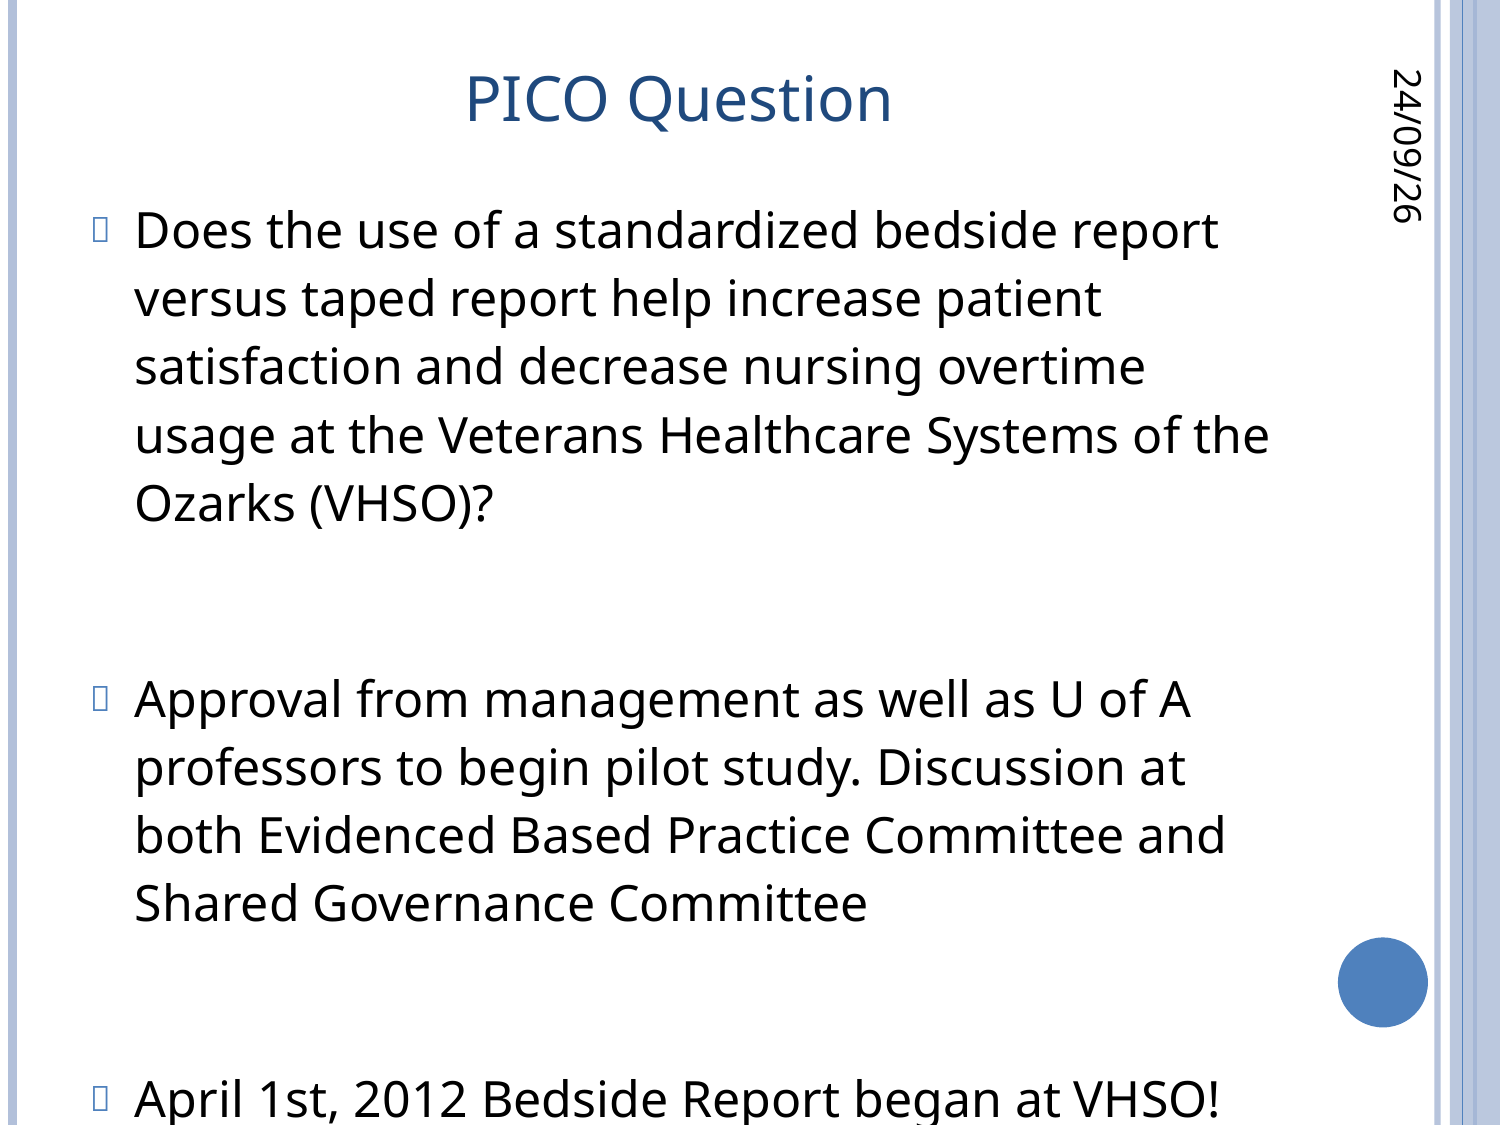

# PICO Question
Does the use of a standardized bedside report versus taped report help increase patient satisfaction and decrease nursing overtime usage at the Veterans Healthcare Systems of the Ozarks (VHSO)?
Approval from management as well as U of A professors to begin pilot study. Discussion at both Evidenced Based Practice Committee and Shared Governance Committee
April 1st, 2012 Bedside Report began at VHSO!